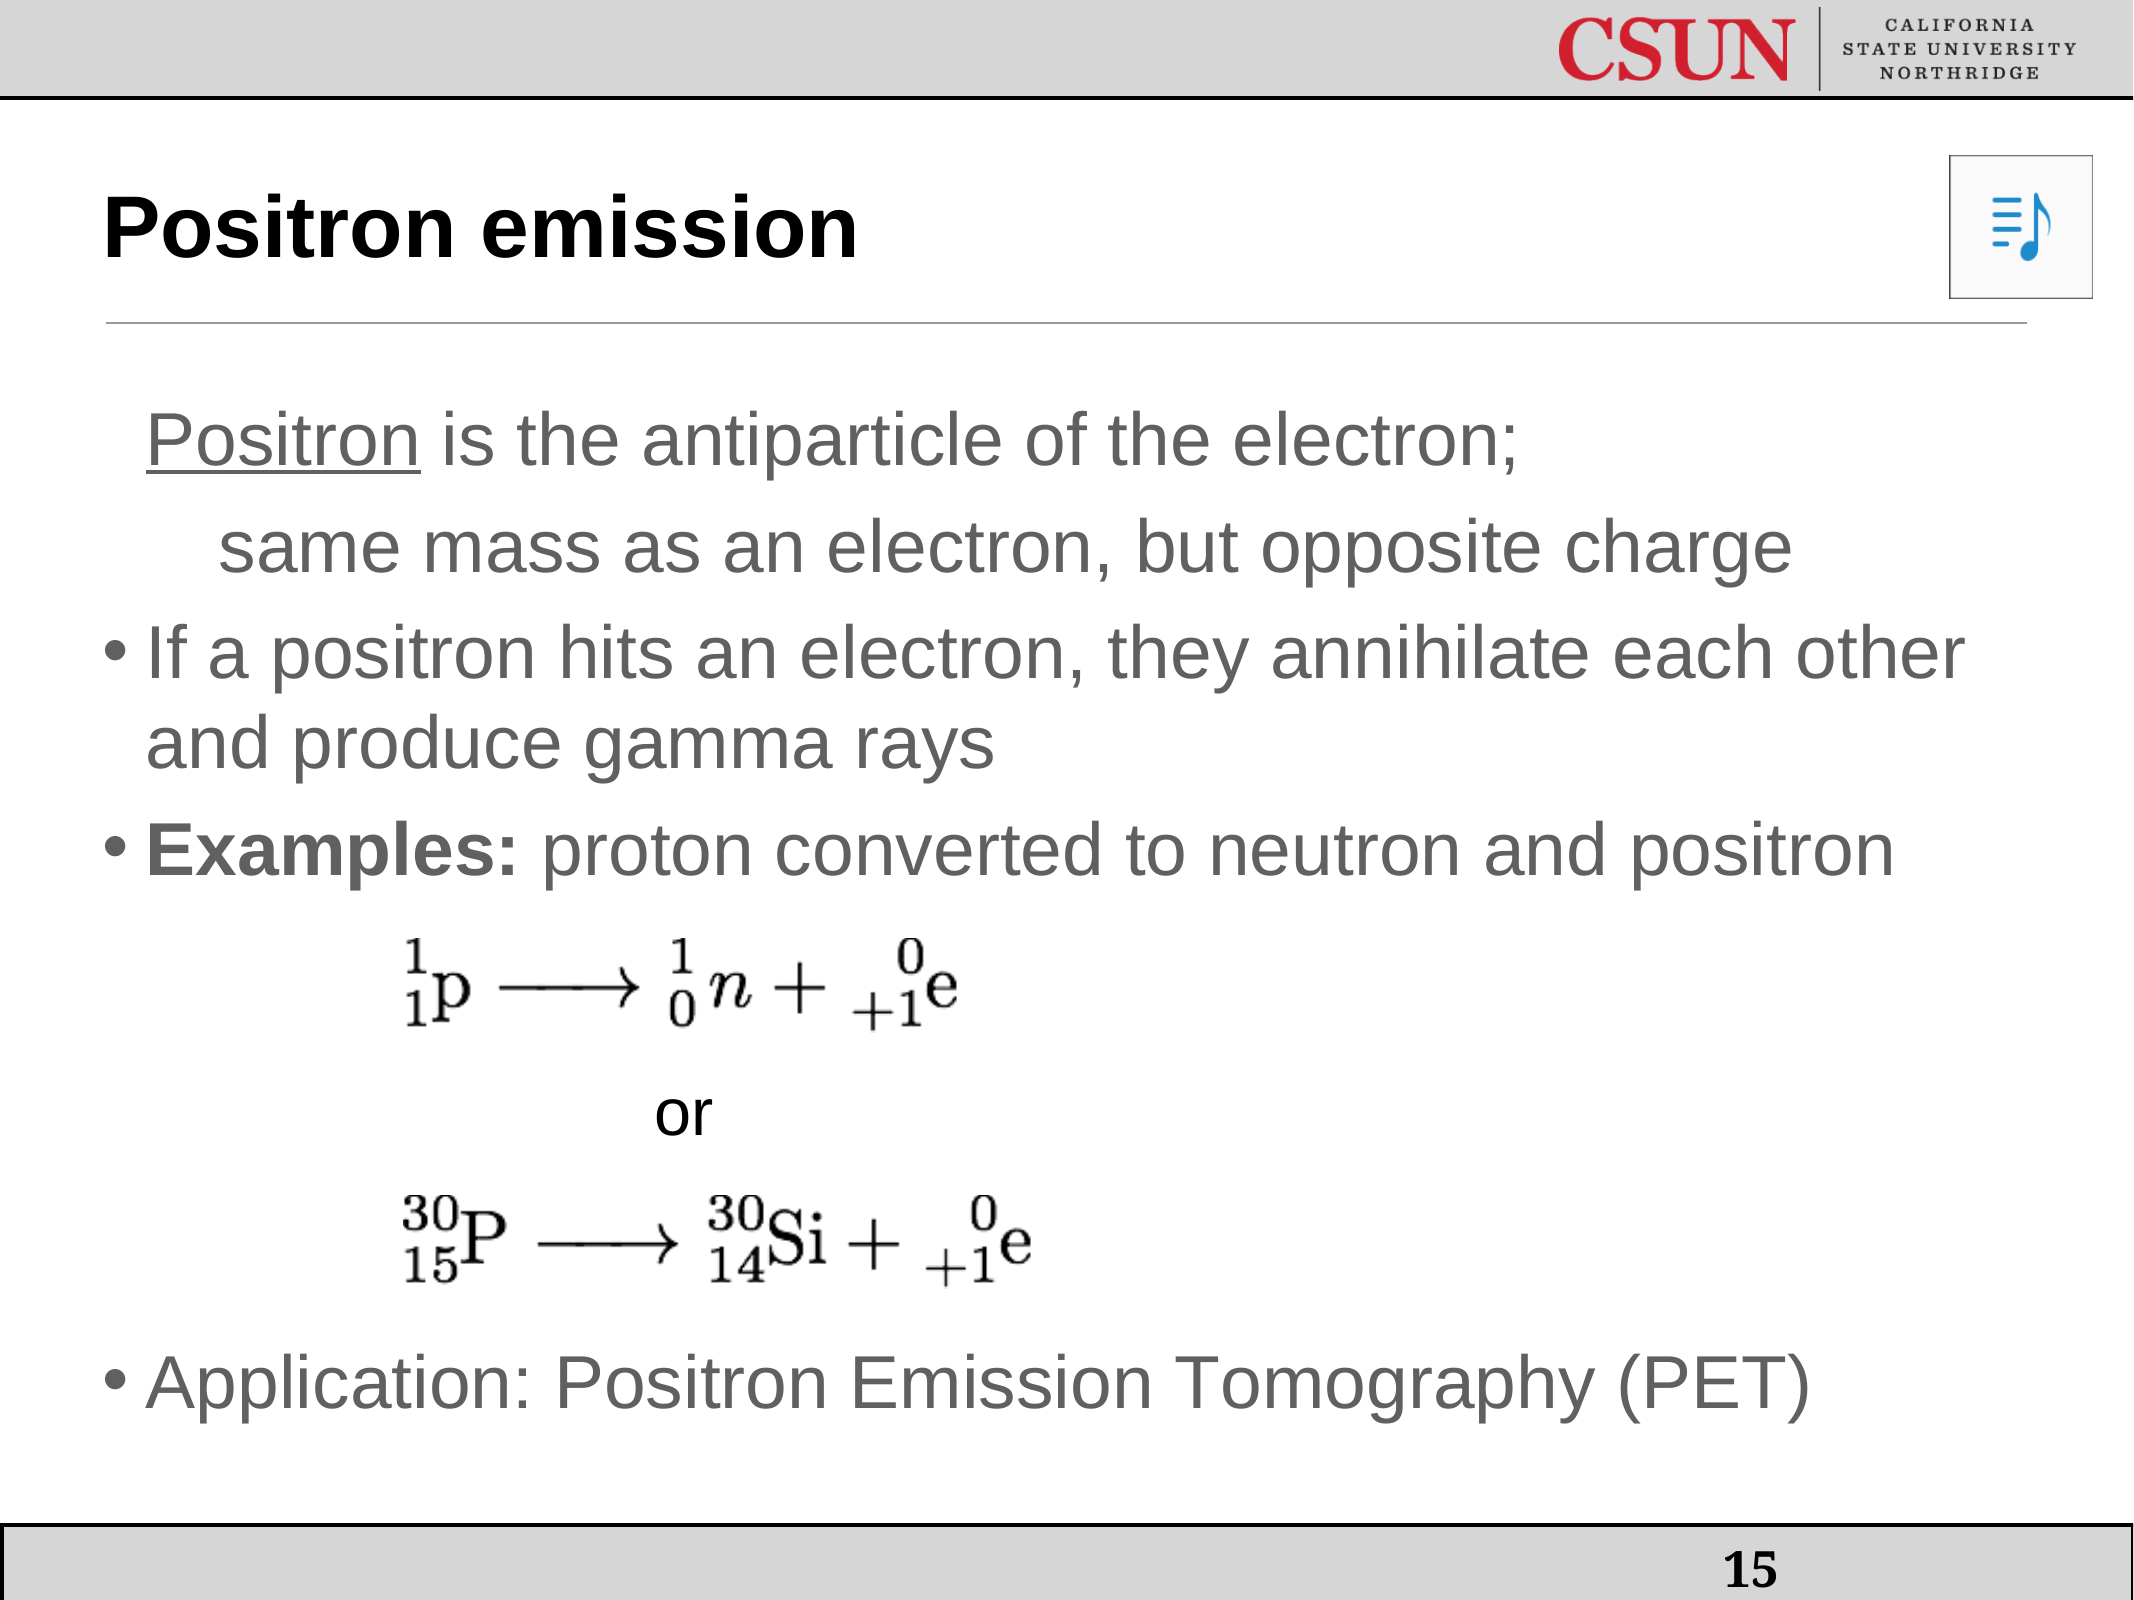

# Positron emission
Positron is the antiparticle of the electron;
same mass as an electron, but opposite charge
If a positron hits an electron, they annihilate each other and produce gamma rays
Examples: proton converted to neutron and positron
Application: Positron Emission Tomography (PET)
or
15